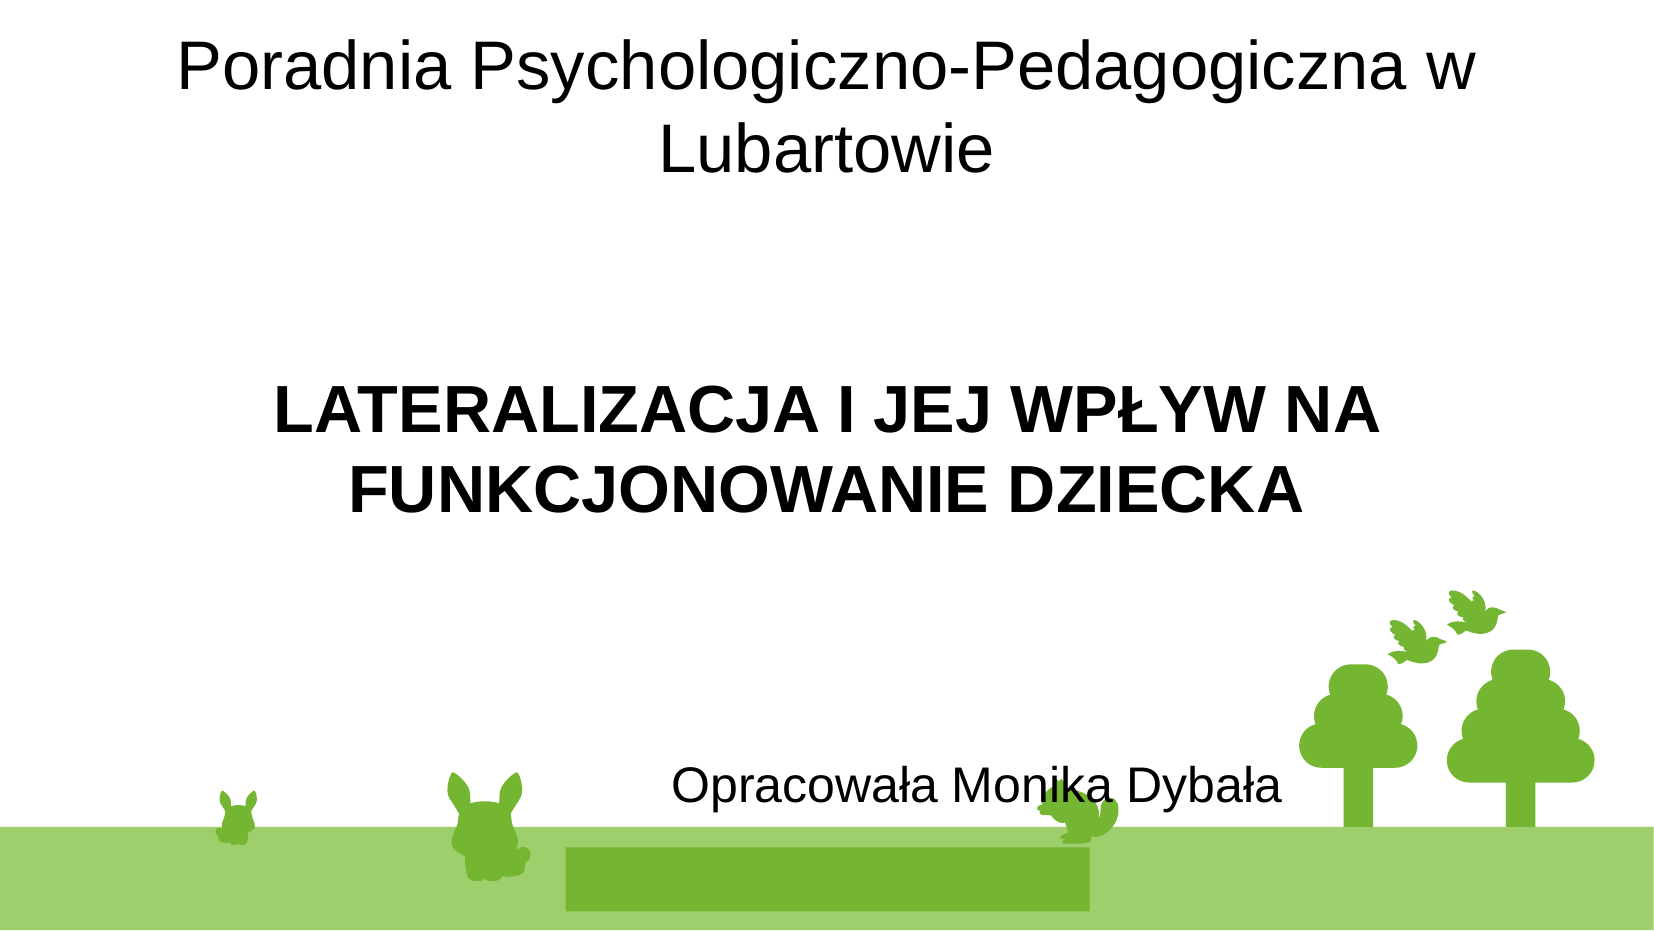

# Poradnia Psychologiczno-Pedagogiczna w Lubartowie
LATERALIZACJA I JEJ WPŁYW NA FUNKCJONOWANIE DZIECKA
				Opracowała Monika Dybała